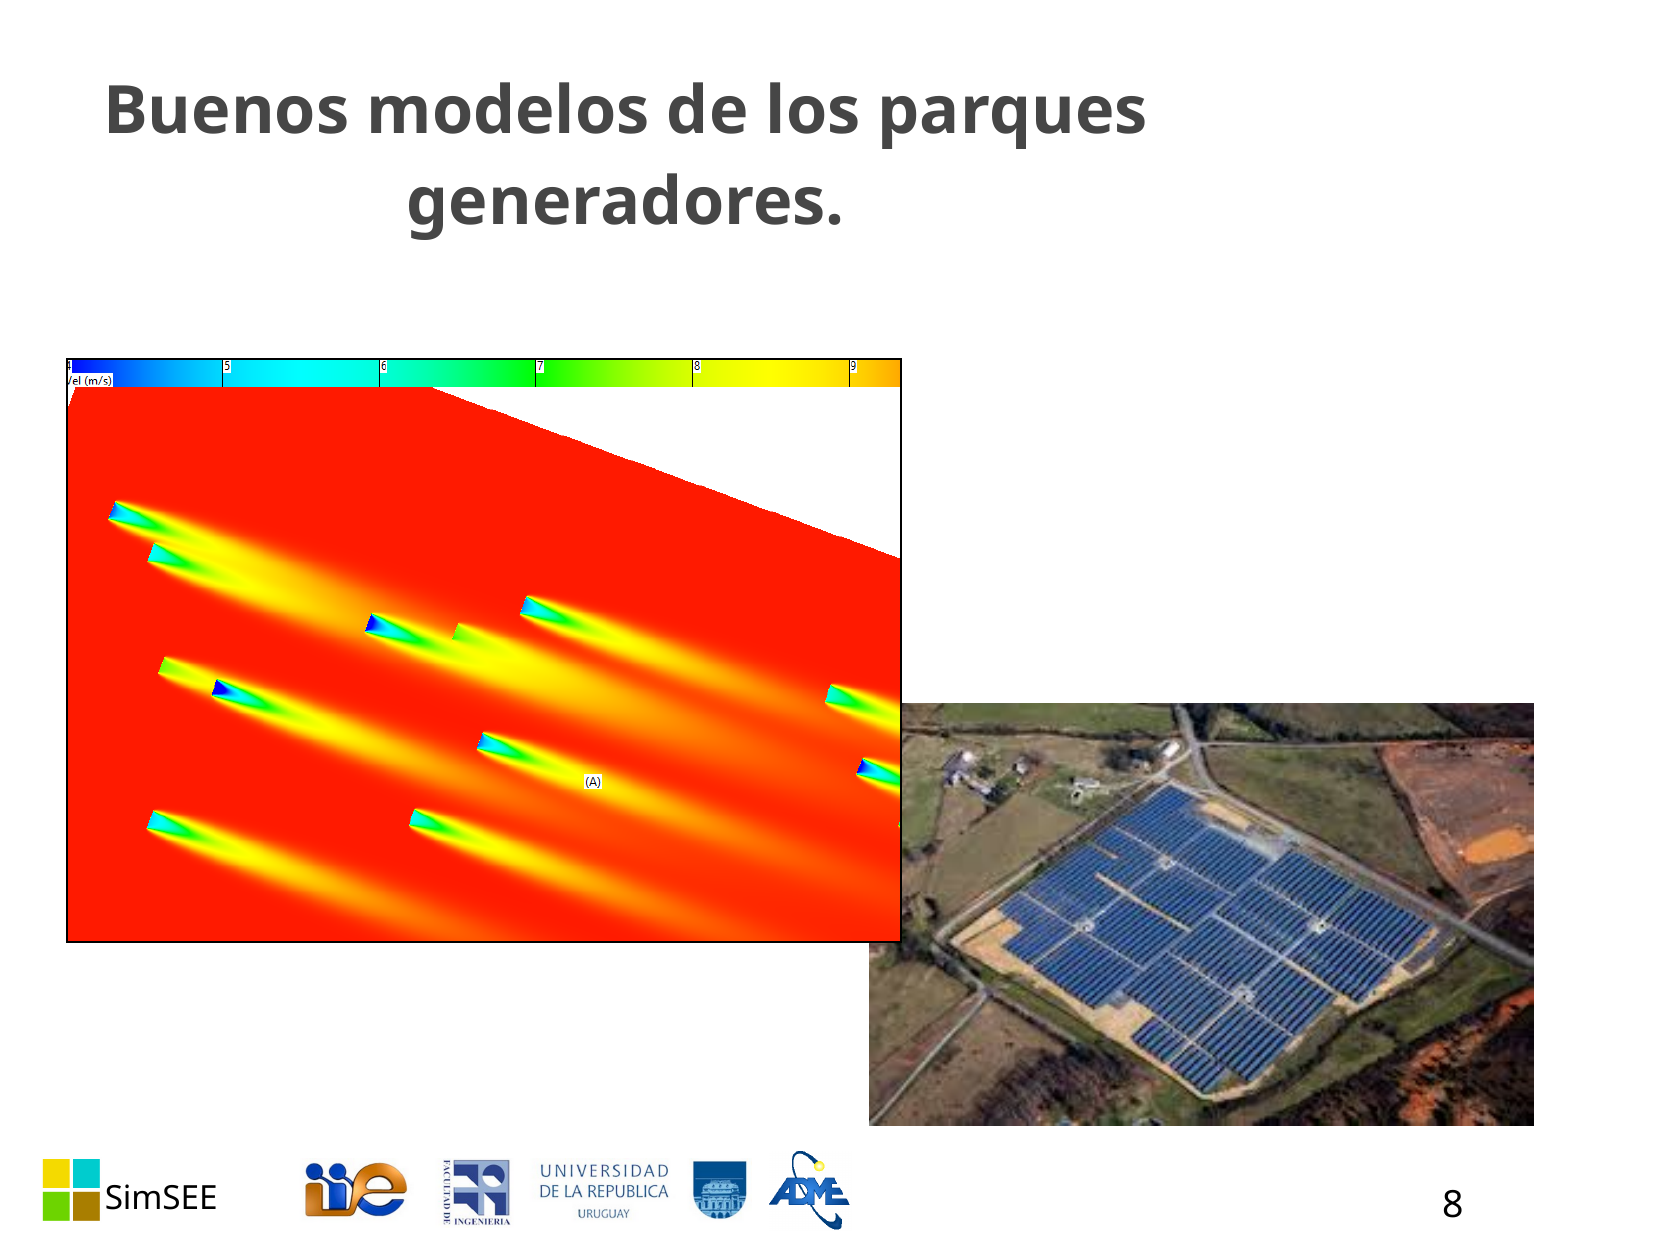

# Buenos modelos de los parques generadores.